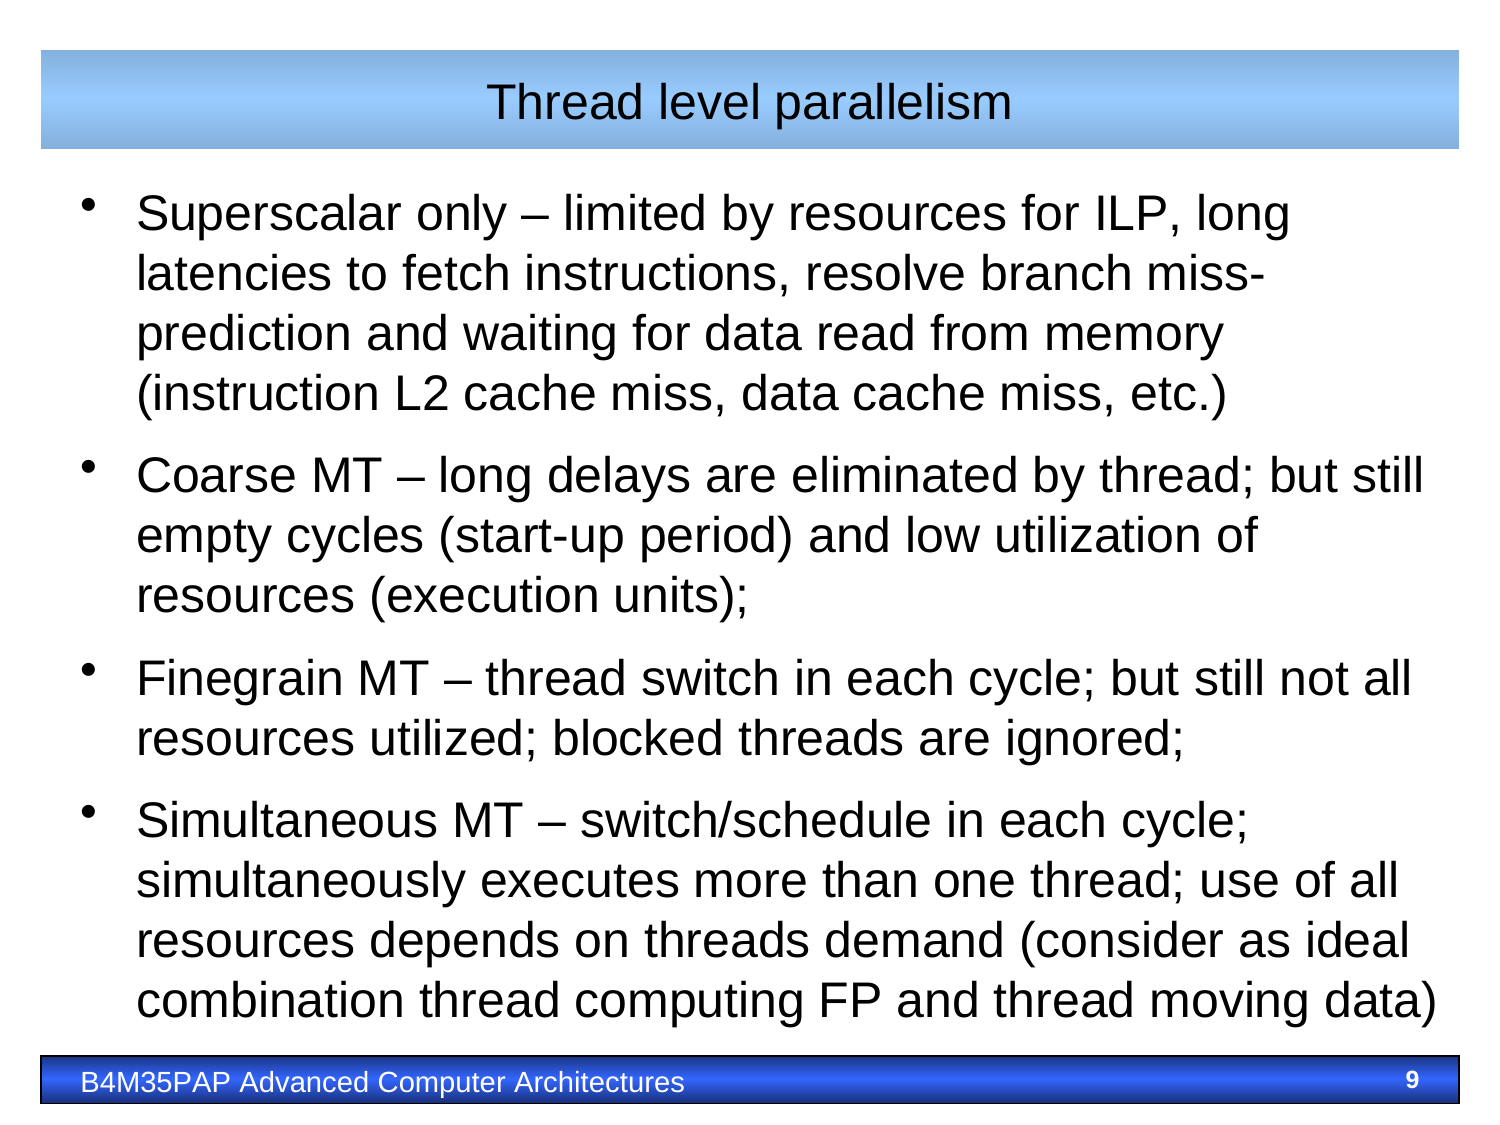

# Thread level parallelism
Superscalar only – limited by resources for ILP, long latencies to fetch instructions, resolve branch miss-prediction and waiting for data read from memory (instruction L2 cache miss, data cache miss, etc.)
Coarse MT – long delays are eliminated by thread; but still empty cycles (start-up period) and low utilization of resources (execution units);
Finegrain MT – thread switch in each cycle; but still not all resources utilized; blocked threads are ignored;
Simultaneous MT – switch/schedule in each cycle; simultaneously executes more than one thread; use of all resources depends on threads demand (consider as ideal combination thread computing FP and thread moving data)